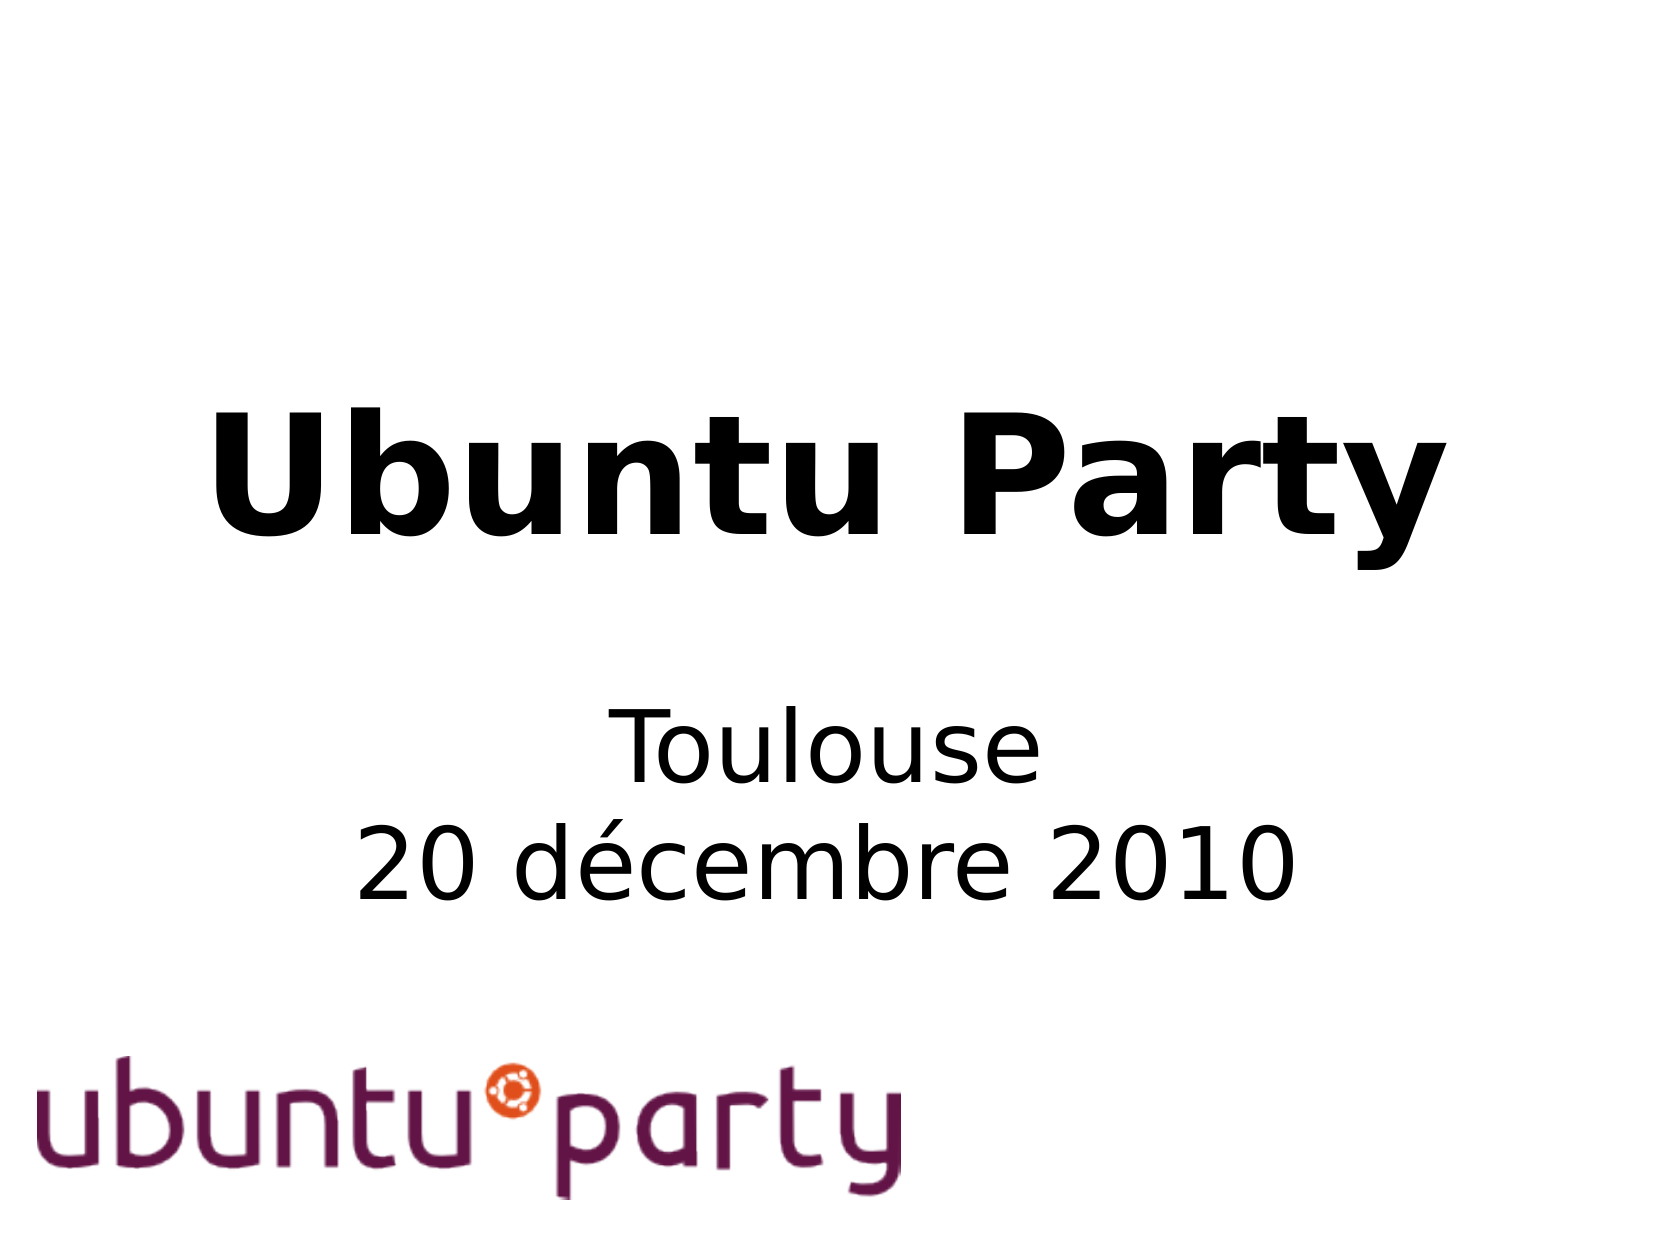

# Ubuntu Party
Toulouse
20 décembre 2010